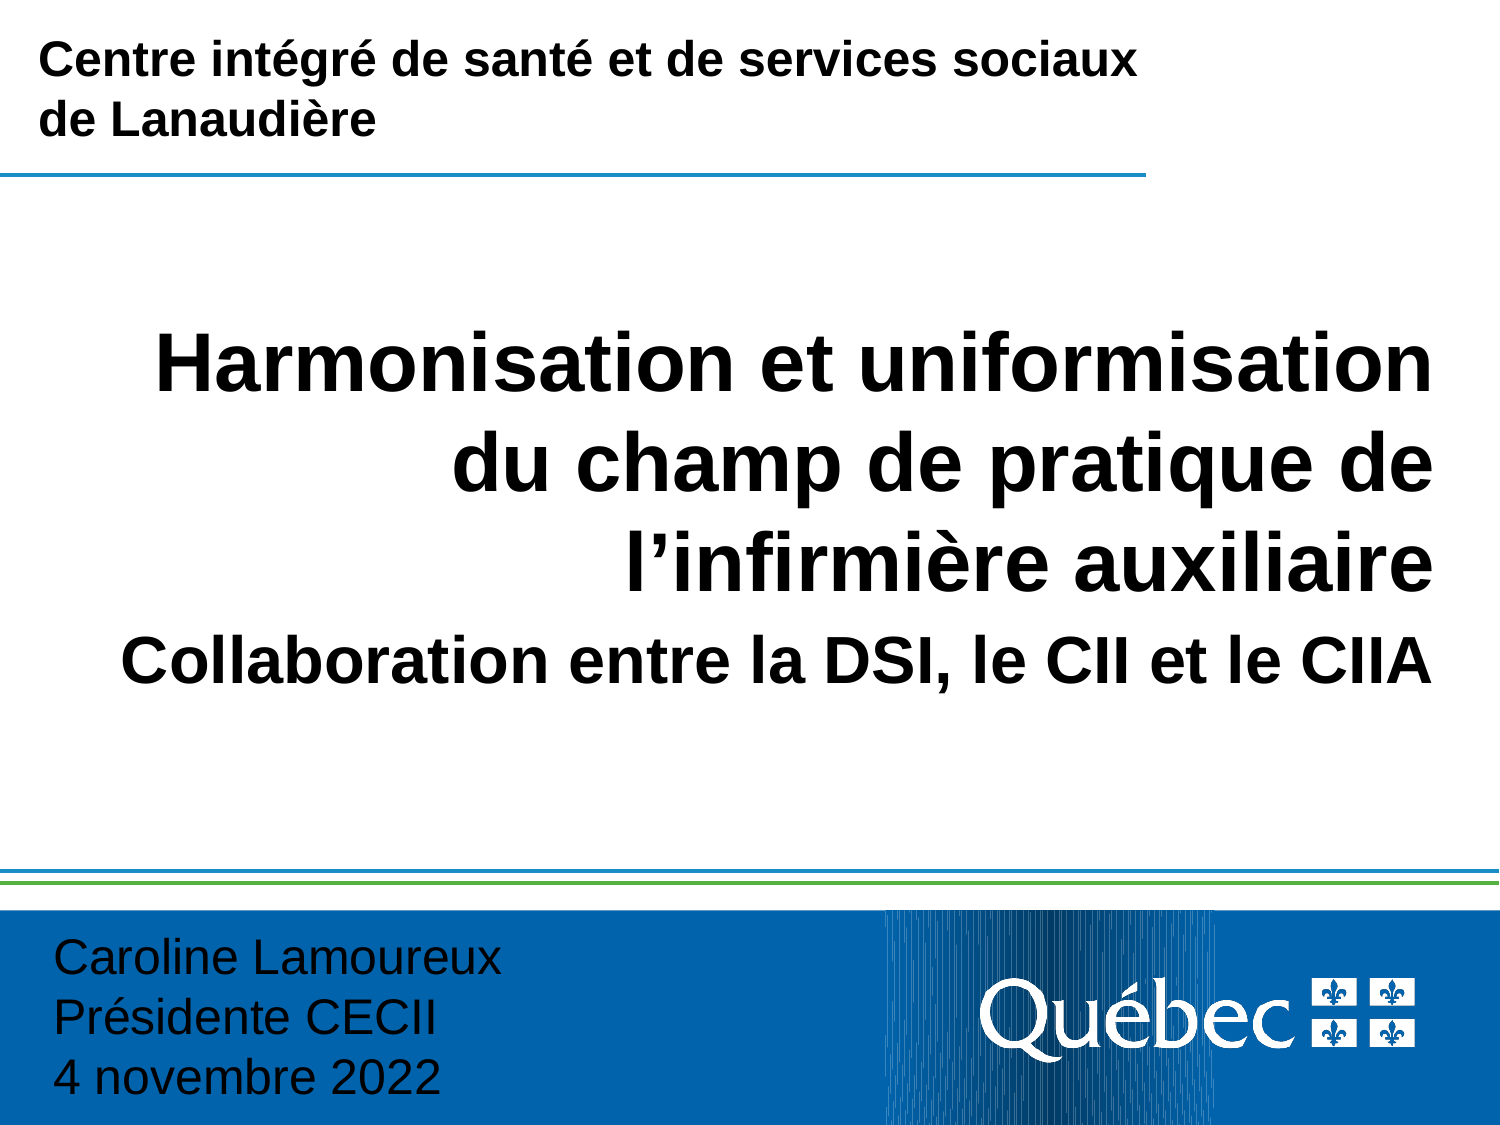

Centre intégré de santé et de services sociaux
de Lanaudière
Harmonisation et uniformisation du champ de pratique de l’infirmière auxiliaire
 Collaboration entre la DSI, le CII et le CIIA
Caroline Lamoureux
Présidente CECII
4 novembre 2022